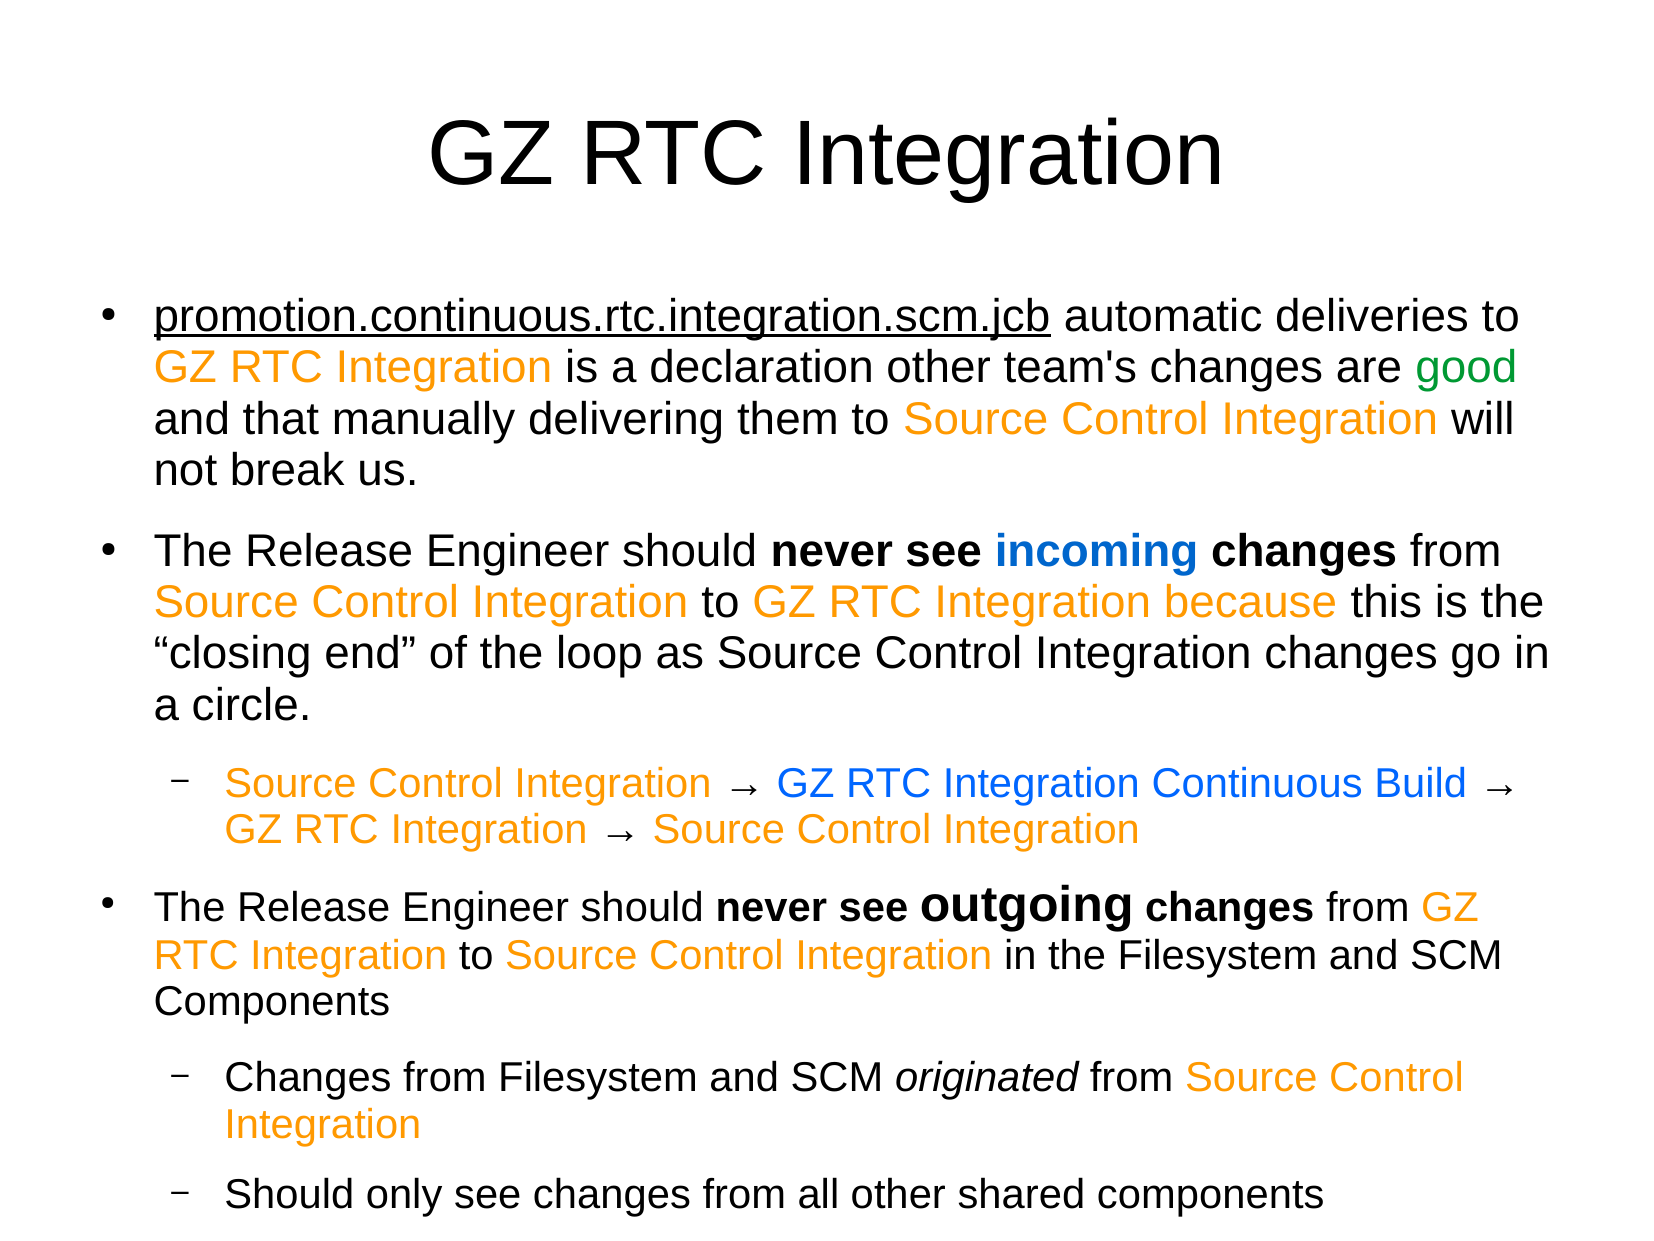

# GZ RTC Integration
promotion.continuous.rtc.integration.scm.jcb automatic deliveries to GZ RTC Integration is a declaration other team's changes are good and that manually delivering them to Source Control Integration will not break us.
The Release Engineer should never see incoming changes from Source Control Integration to GZ RTC Integration because this is the “closing end” of the loop as Source Control Integration changes go in a circle.
Source Control Integration → GZ RTC Integration Continuous Build → GZ RTC Integration → Source Control Integration
The Release Engineer should never see outgoing changes from GZ RTC Integration to Source Control Integration in the Filesystem and SCM Components
Changes from Filesystem and SCM originated from Source Control Integration
Should only see changes from all other shared components